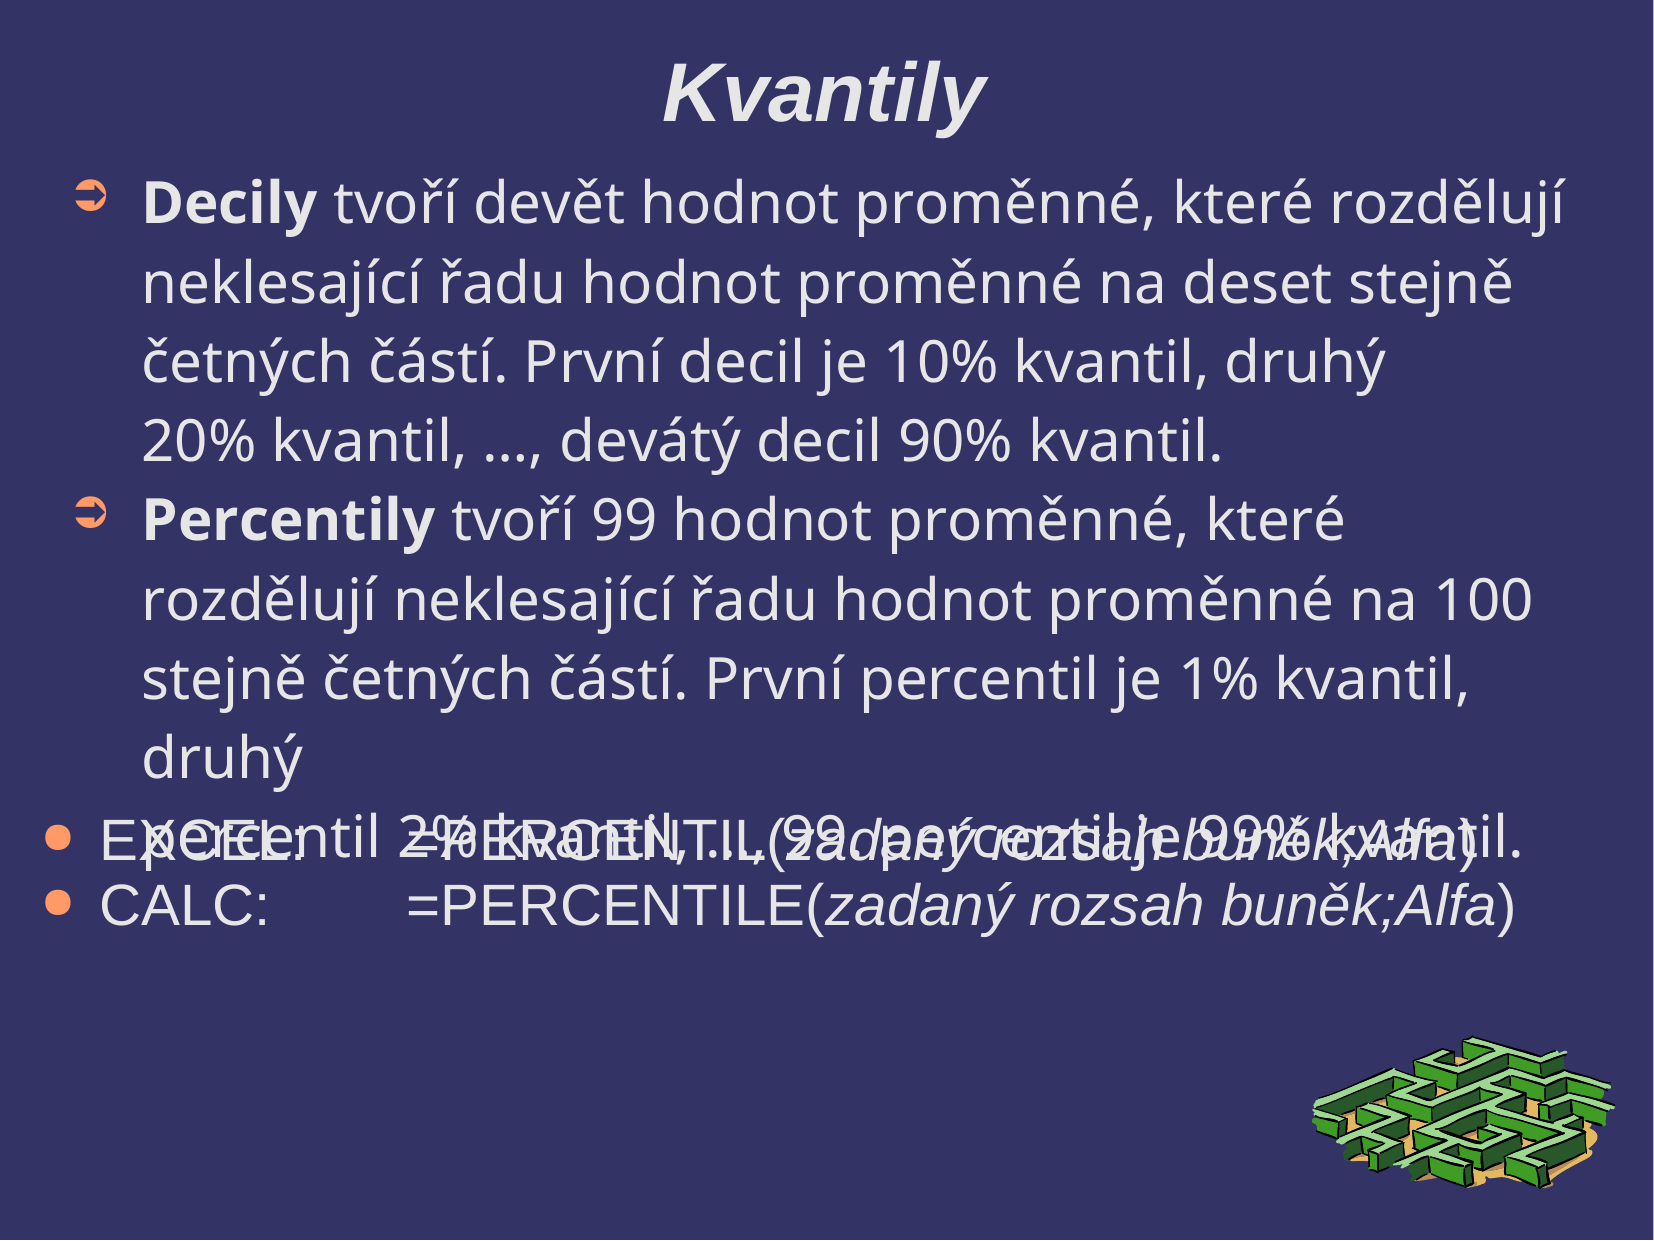

# Kvantily
Decily tvoří devět hodnot proměnné, které rozdělují neklesající řadu hodnot proměnné na deset stejně četných částí. První decil je 10% kvantil, druhý
20% kvantil, …, devátý decil 90% kvantil.
Percentily tvoří 99 hodnot proměnné, které rozdělují neklesající řadu hodnot proměnné na 100 stejně četných částí. První percentil je 1% kvantil, druhý
percentil 2% kvantil, …, 99. percentil je 99% kvantil.
EXCEL: 	=PERCENTIL(zadaný rozsah buněk;Alfa)
CALC:		=PERCENTILE(zadaný rozsah buněk;Alfa)